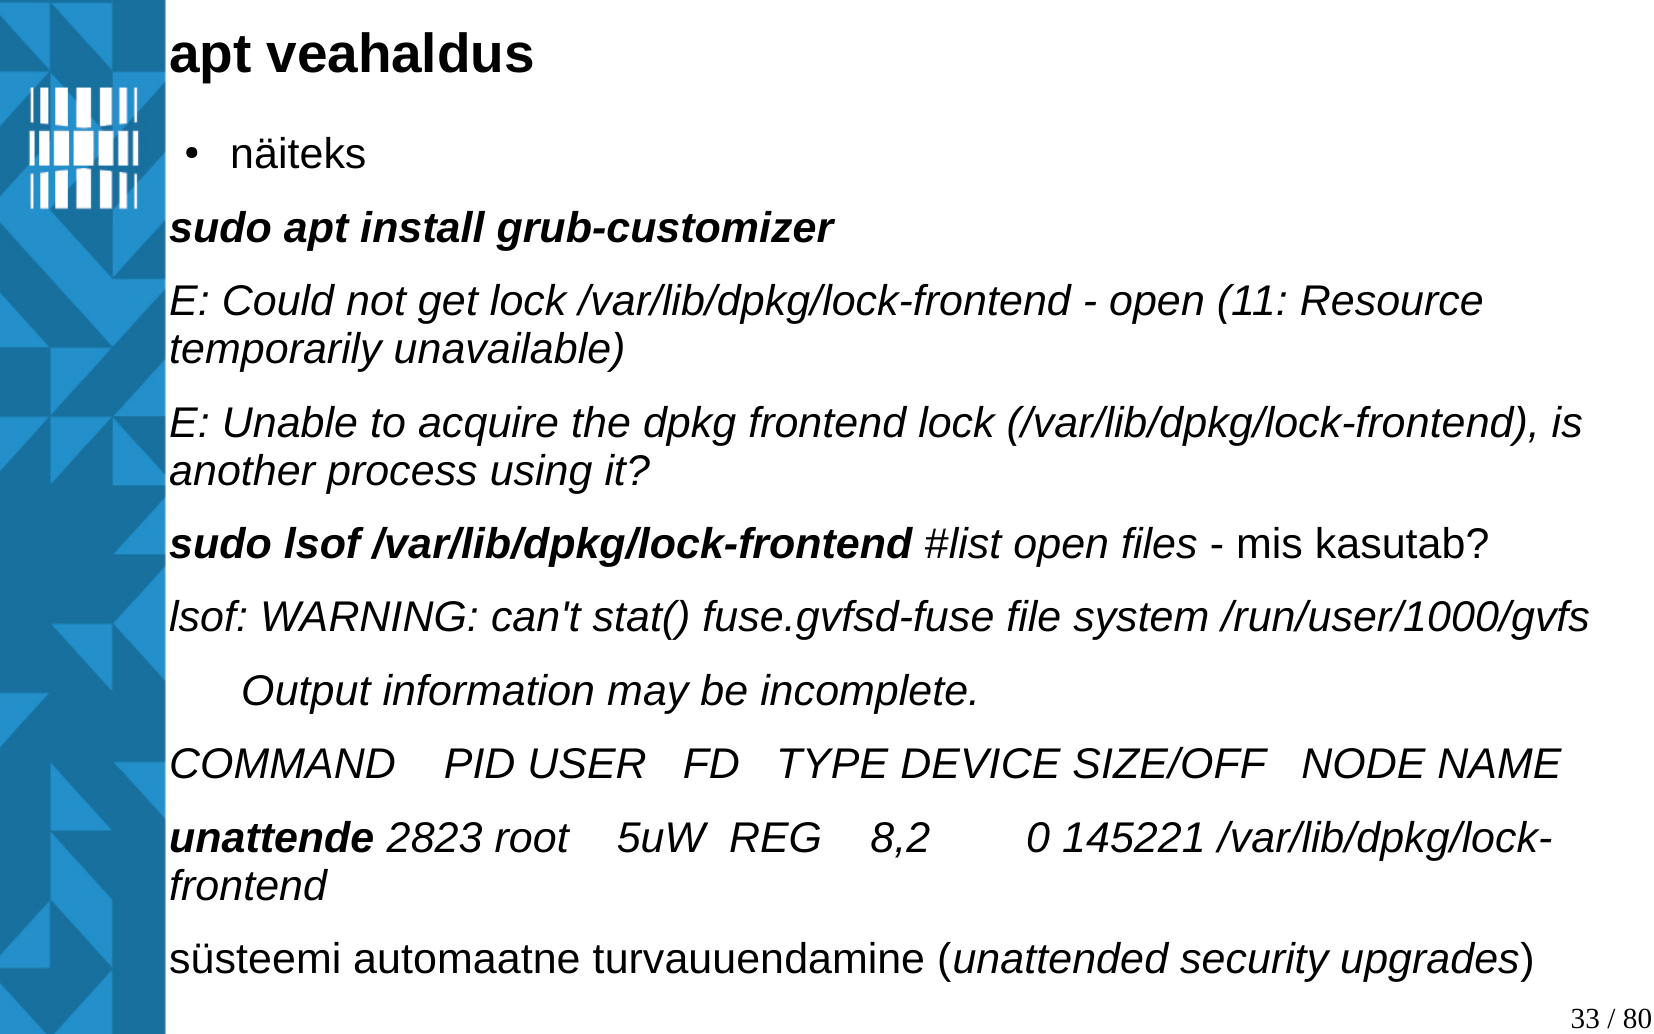

# apt veahaldus
näiteks
sudo apt install grub-customizer
E: Could not get lock /var/lib/dpkg/lock-frontend - open (11: Resource temporarily unavailable)
E: Unable to acquire the dpkg frontend lock (/var/lib/dpkg/lock-frontend), is another process using it?
sudo lsof /var/lib/dpkg/lock-frontend #list open files - mis kasutab?
lsof: WARNING: can't stat() fuse.gvfsd-fuse file system /run/user/1000/gvfs
 Output information may be incomplete.
COMMAND PID USER FD TYPE DEVICE SIZE/OFF NODE NAME
unattende 2823 root 5uW REG 8,2 0 145221 /var/lib/dpkg/lock-frontend
süsteemi automaatne turvauuendamine (unattended security upgrades)
33